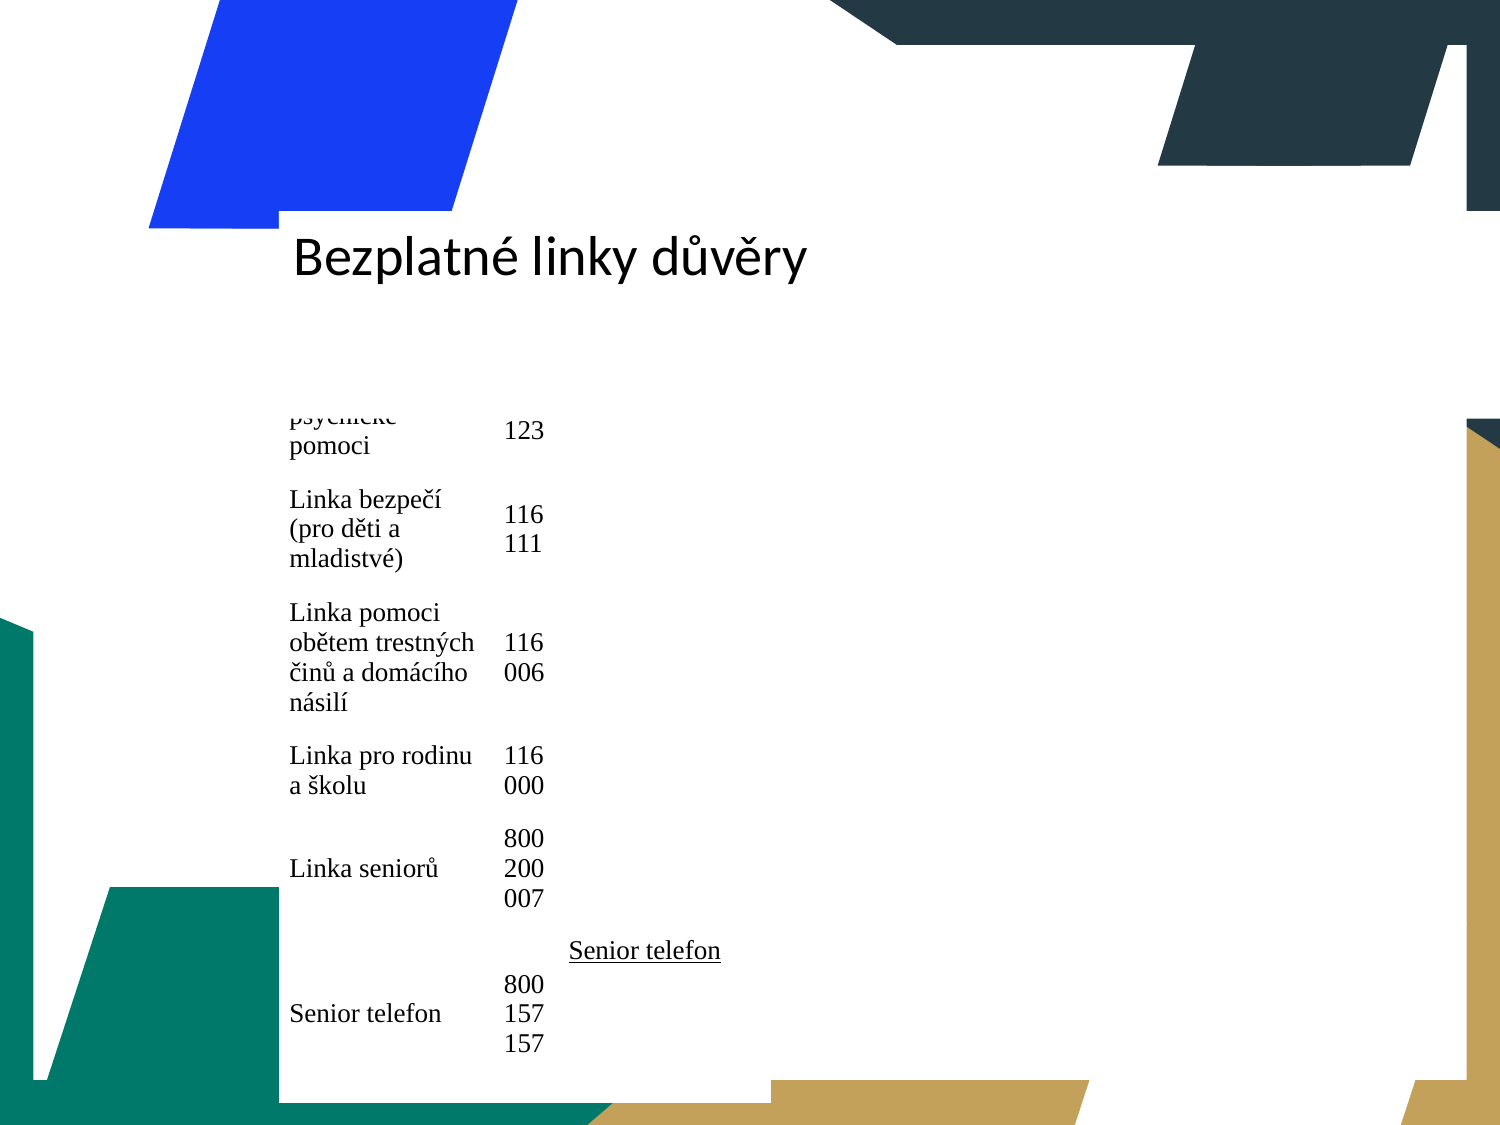

#
Bezplatné linky důvěry
| Název linky | Číslo | Webová stránka |
| --- | --- | --- |
| Linka první psychické pomoci | 116 123 | |
| Linka bezpečí (pro děti a mladistvé) | 116 111 | |
| Linka pomoci obětem trestných činů a domácího násilí | 116 006 | |
| Linka pro rodinu a školu | 116 000 | |
| Linka seniorů | 800 200 007 | |
| Senior telefon | 800 157 157 | Senior telefon |